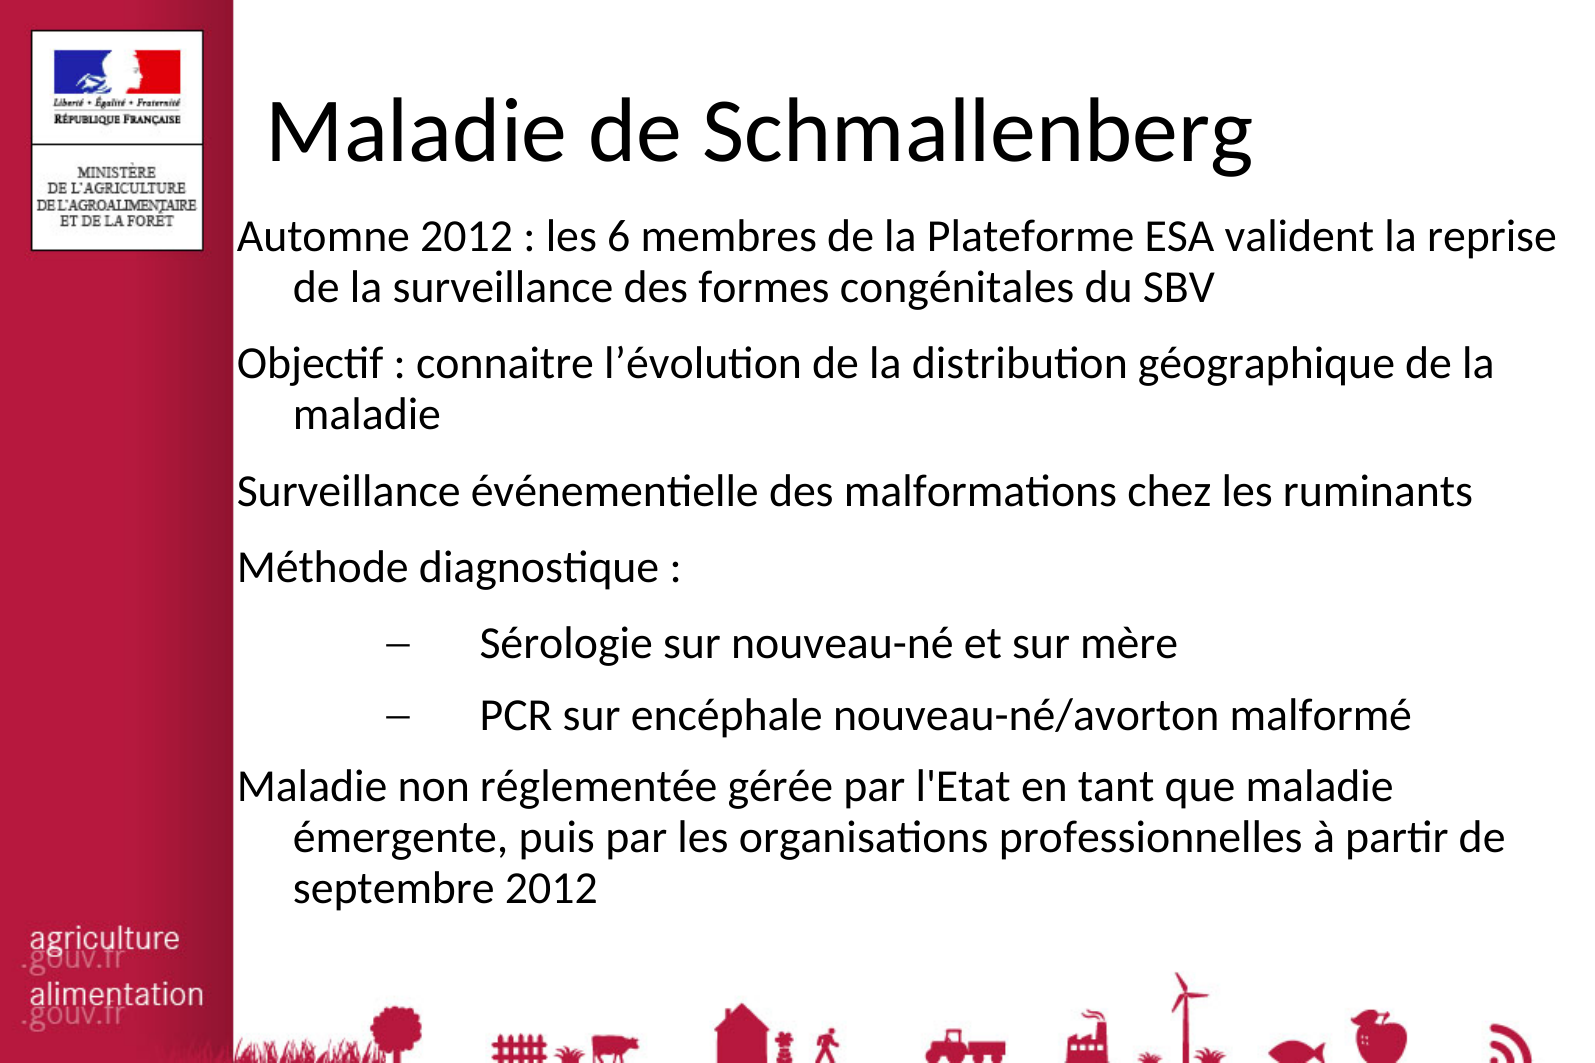

# Maladie de Schmallenberg
Automne 2012 : les 6 membres de la Plateforme ESA valident la reprise de la surveillance des formes congénitales du SBV
Objectif : connaitre l’évolution de la distribution géographique de la maladie
Surveillance événementielle des malformations chez les ruminants
Méthode diagnostique :
Sérologie sur nouveau-né et sur mère
PCR sur encéphale nouveau-né/avorton malformé
Maladie non réglementée gérée par l'Etat en tant que maladie émergente, puis par les organisations professionnelles à partir de septembre 2012